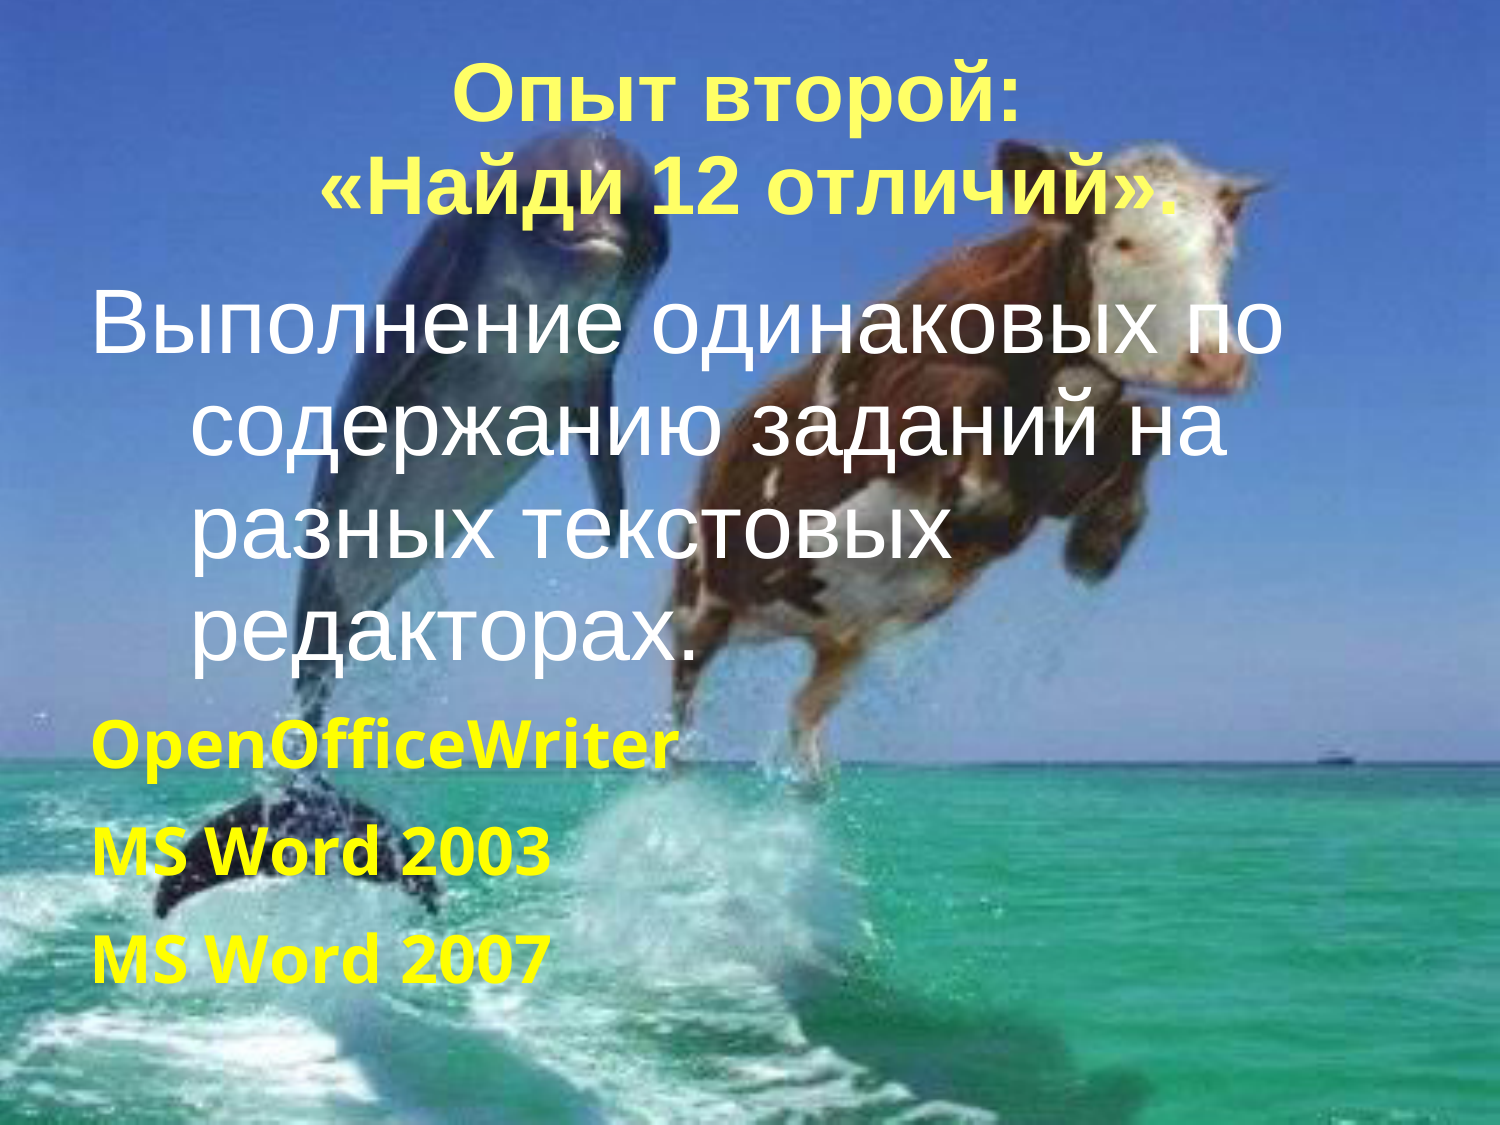

# Опыт второй: «Найди 12 отличий».
Выполнение одинаковых по содержанию заданий на разных текстовых редакторах.
OpenOfficeWriter
MS Word 2003
MS Word 2007